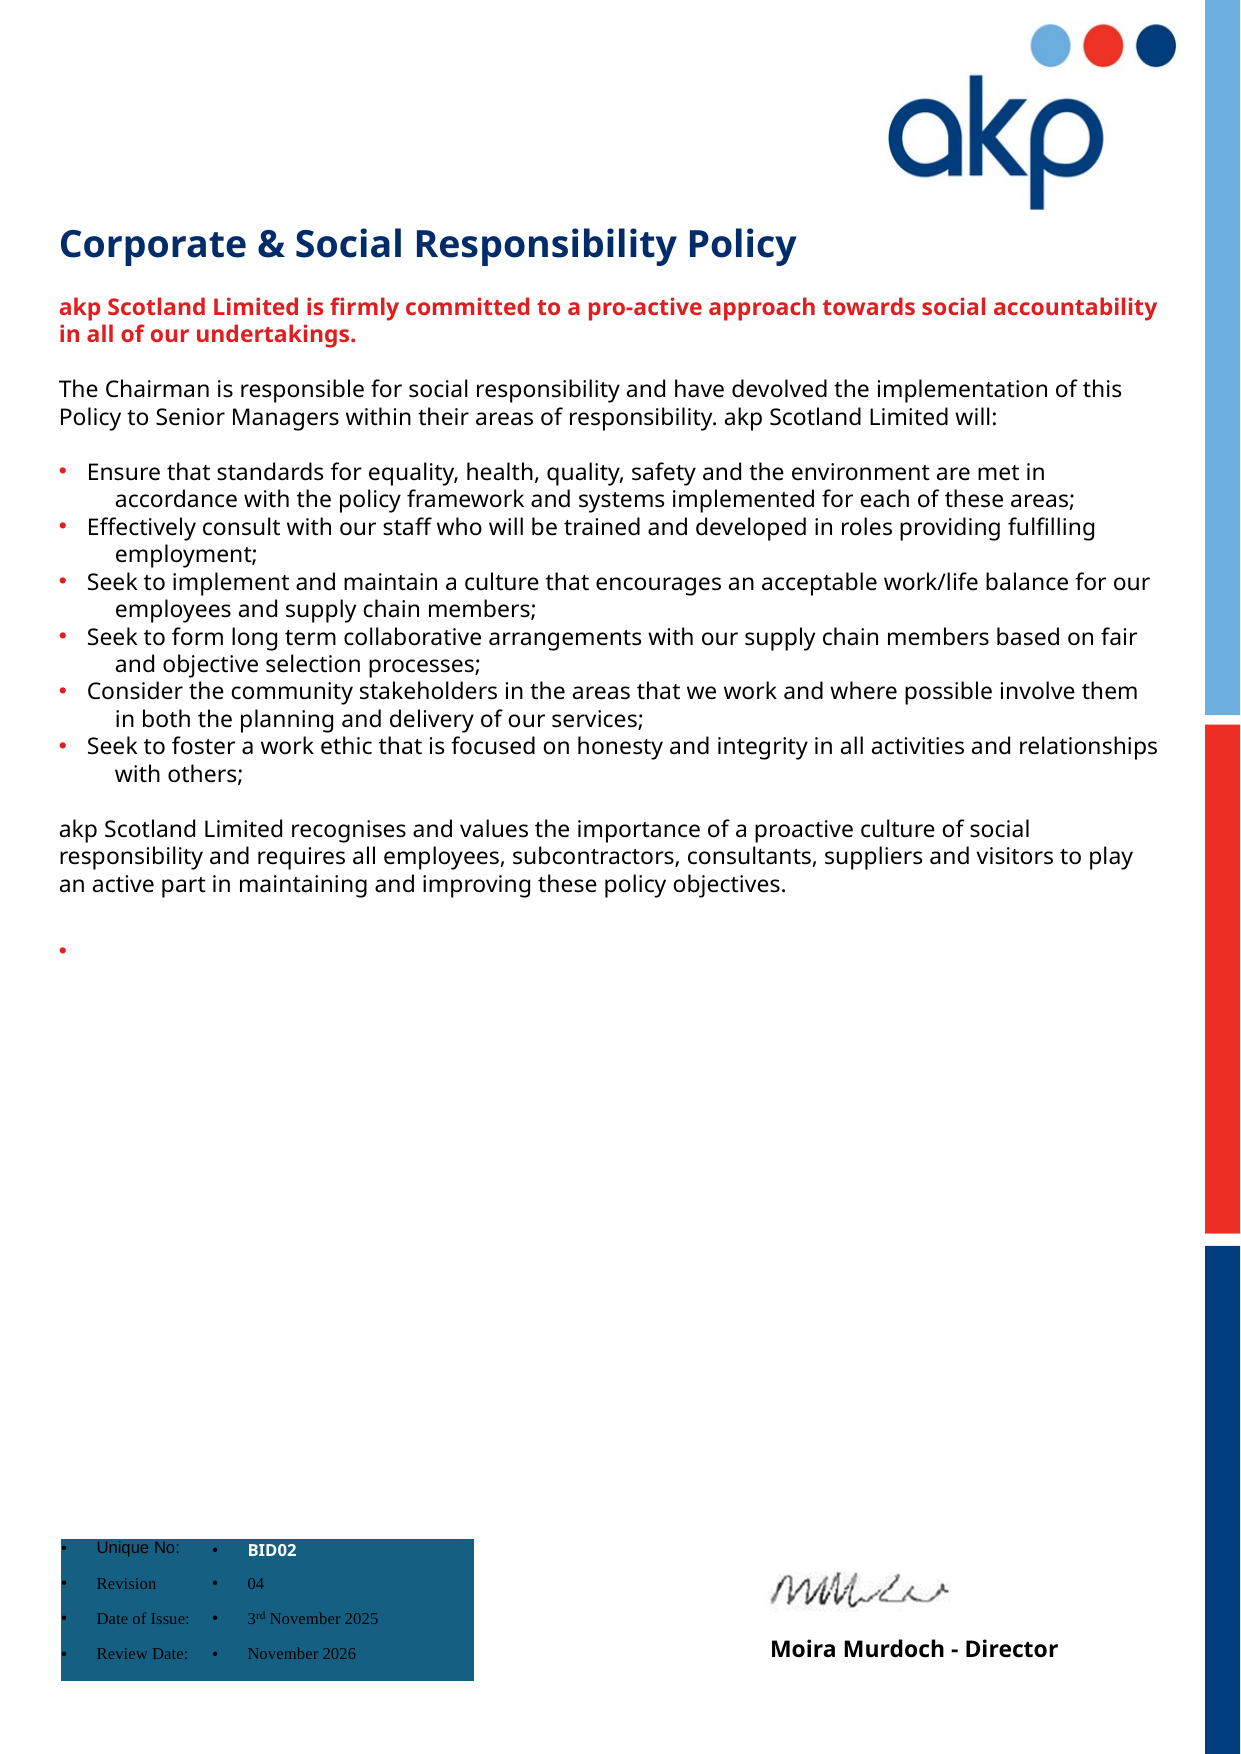

Corporate & Social Responsibility Policy
akp Scotland Limited is firmly committed to a pro-active approach towards social accountability in all of our undertakings.
The Chairman is responsible for social responsibility and have devolved the implementation of this Policy to Senior Managers within their areas of responsibility. akp Scotland Limited will:
Ensure that standards for equality, health, quality, safety and the environment are met in accordance with the policy framework and systems implemented for each of these areas;
Effectively consult with our staff who will be trained and developed in roles providing fulfilling employment;
Seek to implement and maintain a culture that encourages an acceptable work/life balance for our employees and supply chain members;
Seek to form long term collaborative arrangements with our supply chain members based on fair and objective selection processes;
Consider the community stakeholders in the areas that we work and where possible involve them in both the planning and delivery of our services;
Seek to foster a work ethic that is focused on honesty and integrity in all activities and relationships with others;
akp Scotland Limited recognises and values the importance of a proactive culture of social responsibility and requires all employees, subcontractors, consultants, suppliers and visitors to play an active part in maintaining and improving these policy objectives.
| Unique No: | BID02 |
| --- | --- |
| Revision | 04 |
| Date of Issue: | 3rd November 2025 |
| Review Date: | November 2026 |
Moira Murdoch - Director